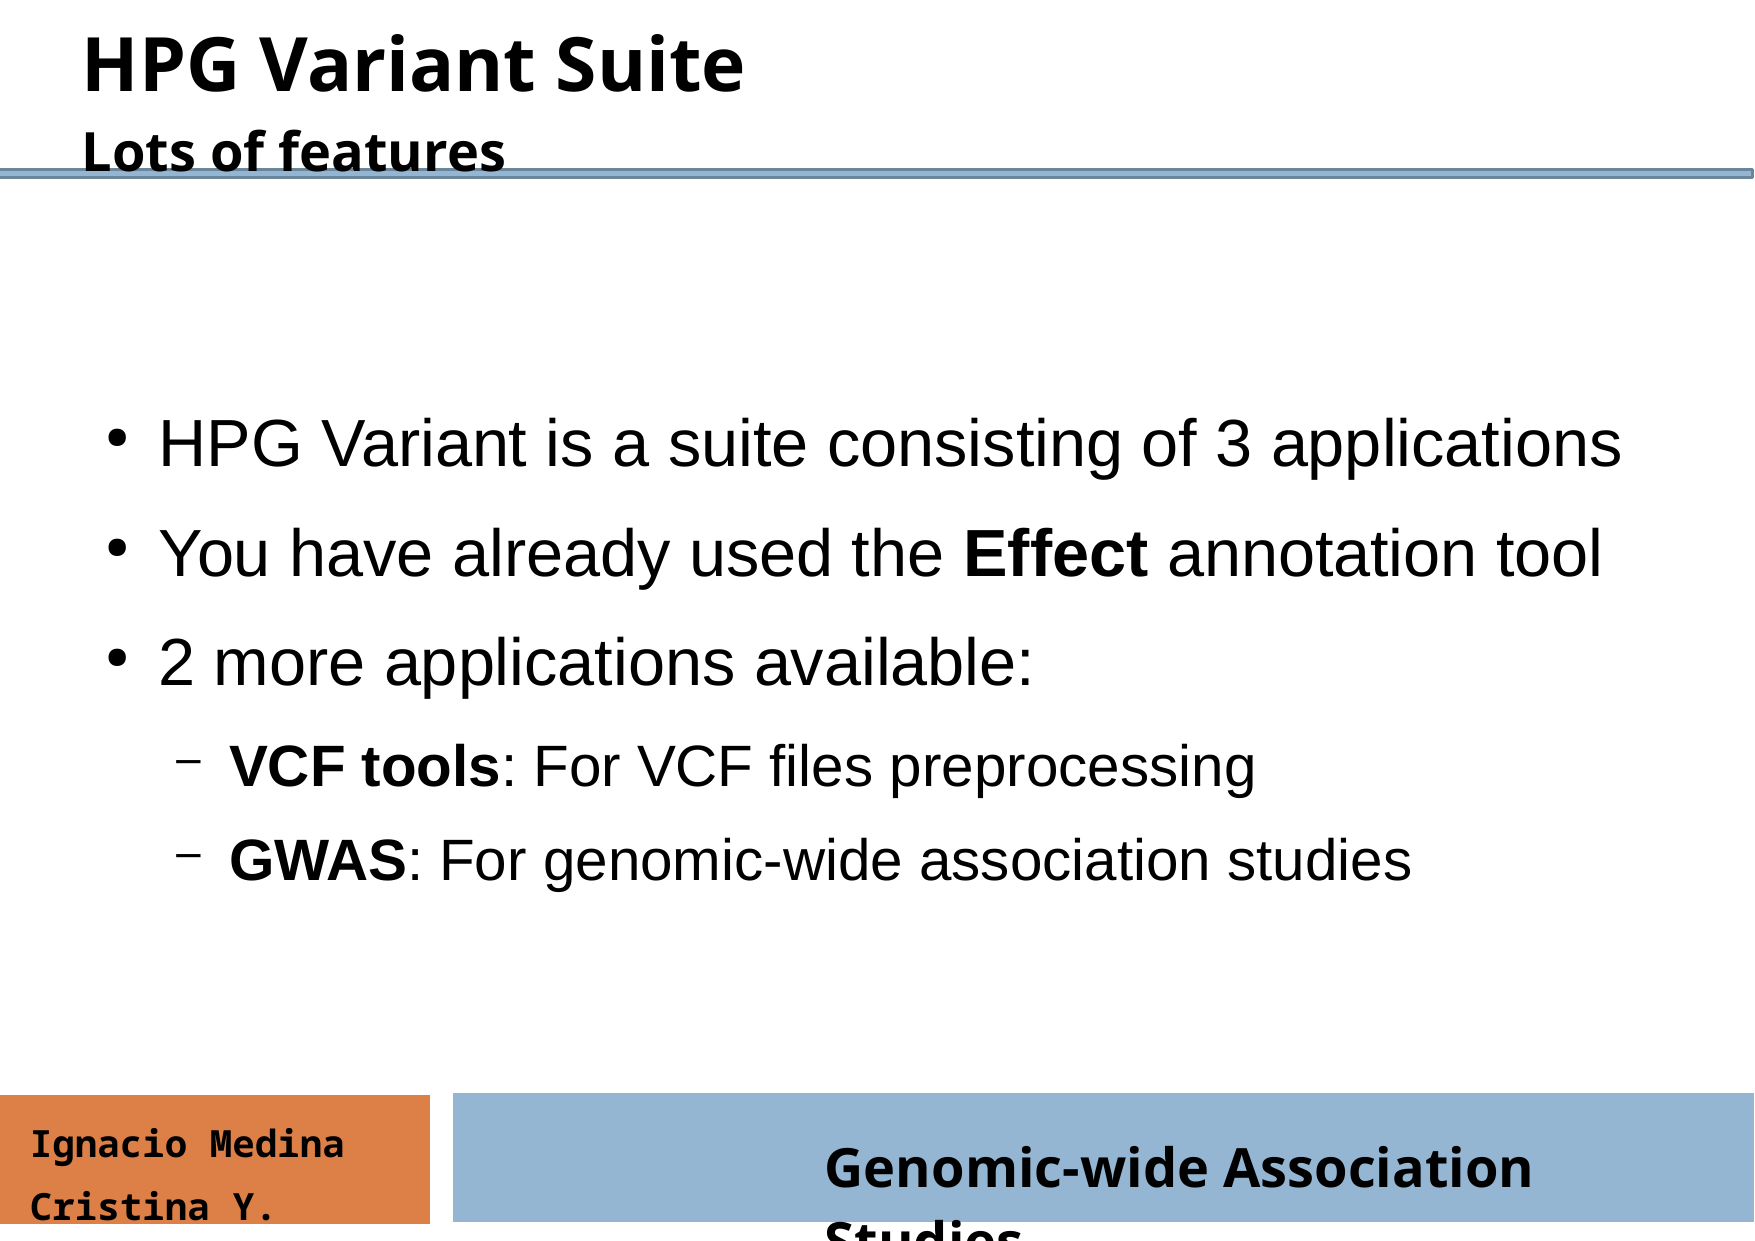

HPG Variant Suite
Lots of features
# HPG Variant is a suite consisting of 3 applications
You have already used the Effect annotation tool
2 more applications available:
VCF tools: For VCF files preprocessing
GWAS: For genomic-wide association studies
Ignacio Medina
Cristina Y. González
Genomic-wide Association Studies